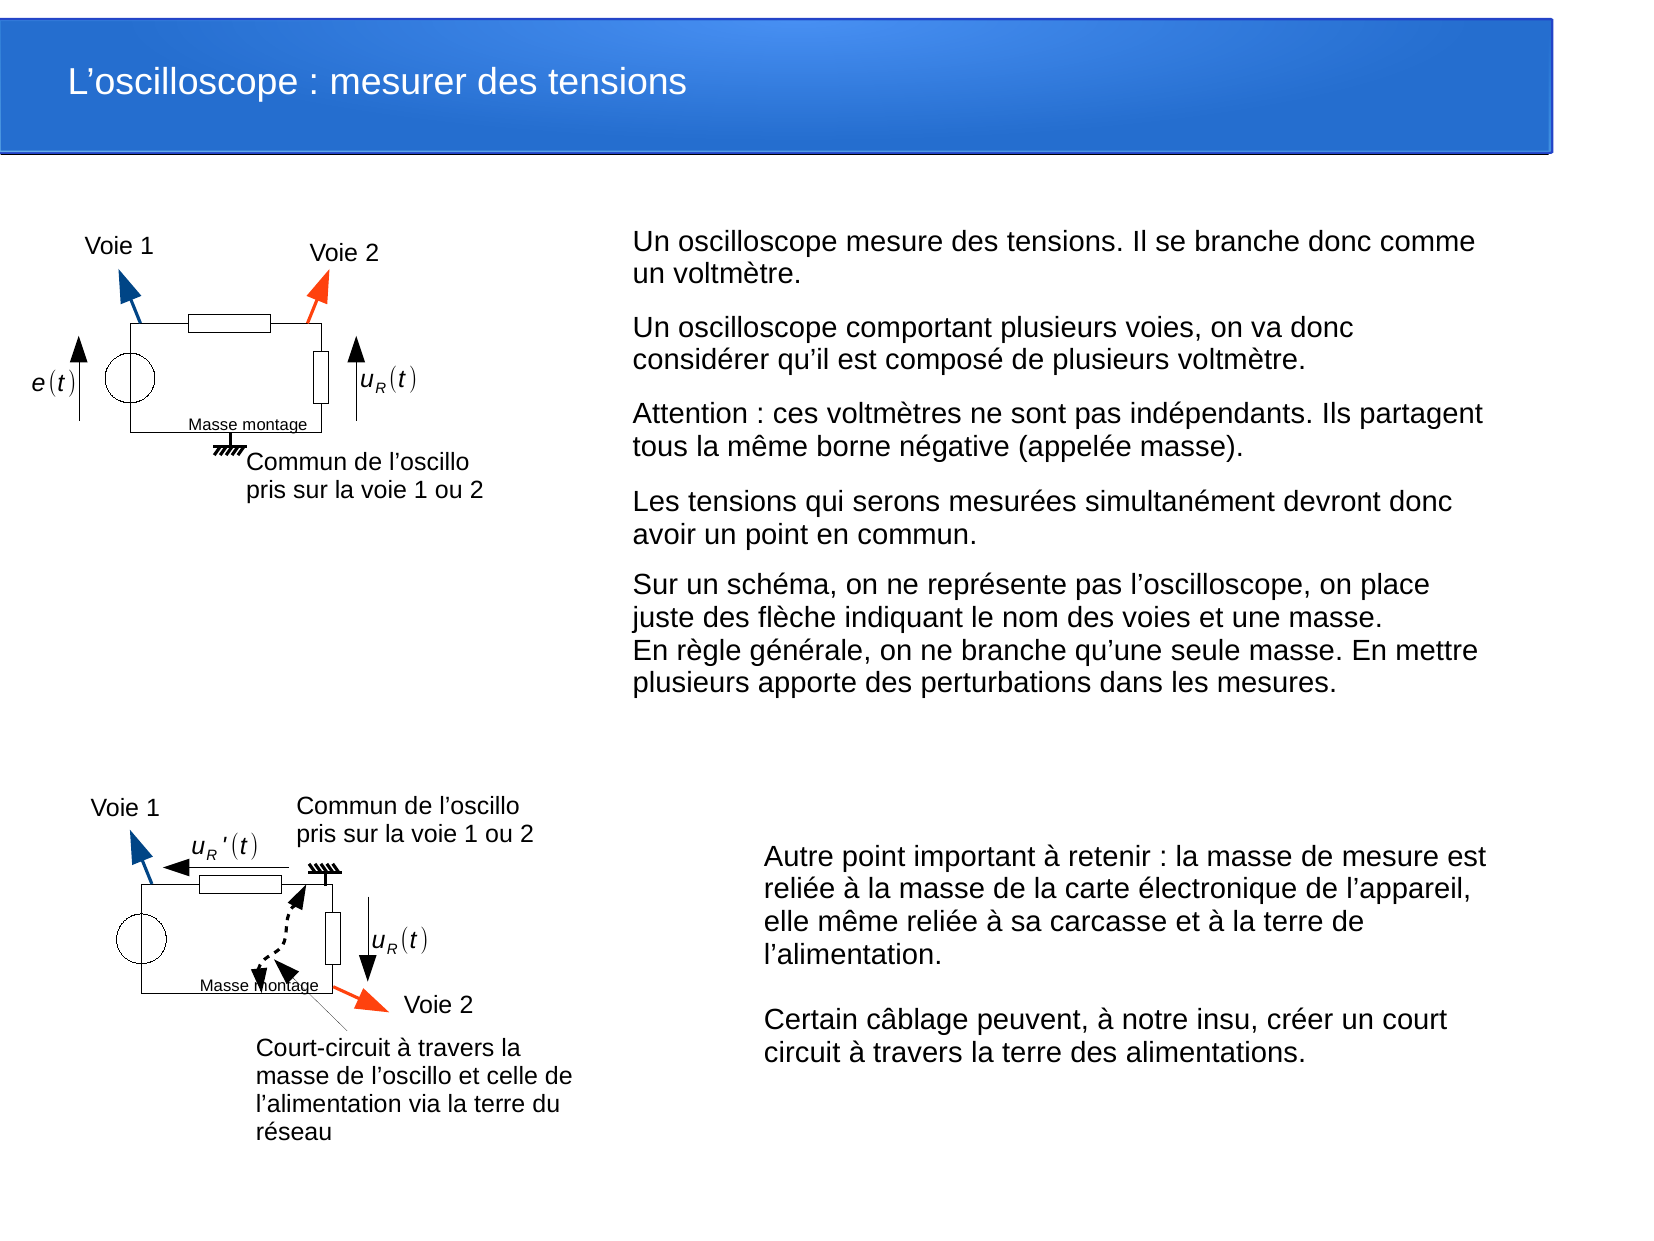

L’oscilloscope : mesurer des tensions
Un oscilloscope mesure des tensions. Il se branche donc comme un voltmètre.
Voie 1
Voie 2
Masse montage
Commun de l’oscillo
pris sur la voie 1 ou 2
Un oscilloscope comportant plusieurs voies, on va donc considérer qu’il est composé de plusieurs voltmètre.
Attention : ces voltmètres ne sont pas indépendants. Ils partagent tous la même borne négative (appelée masse).
Les tensions qui serons mesurées simultanément devront donc avoir un point en commun.
Sur un schéma, on ne représente pas l’oscilloscope, on place juste des flèche indiquant le nom des voies et une masse.
En règle générale, on ne branche qu’une seule masse. En mettre plusieurs apporte des perturbations dans les mesures.
Commun de l’oscillo
pris sur la voie 1 ou 2
Voie 1
Masse montage
Voie 2
Court-circuit à travers la masse de l’oscillo et celle de l’alimentation via la terre du réseau
Autre point important à retenir : la masse de mesure est reliée à la masse de la carte électronique de l’appareil, elle même reliée à sa carcasse et à la terre de l’alimentation.
Certain câblage peuvent, à notre insu, créer un court circuit à travers la terre des alimentations.